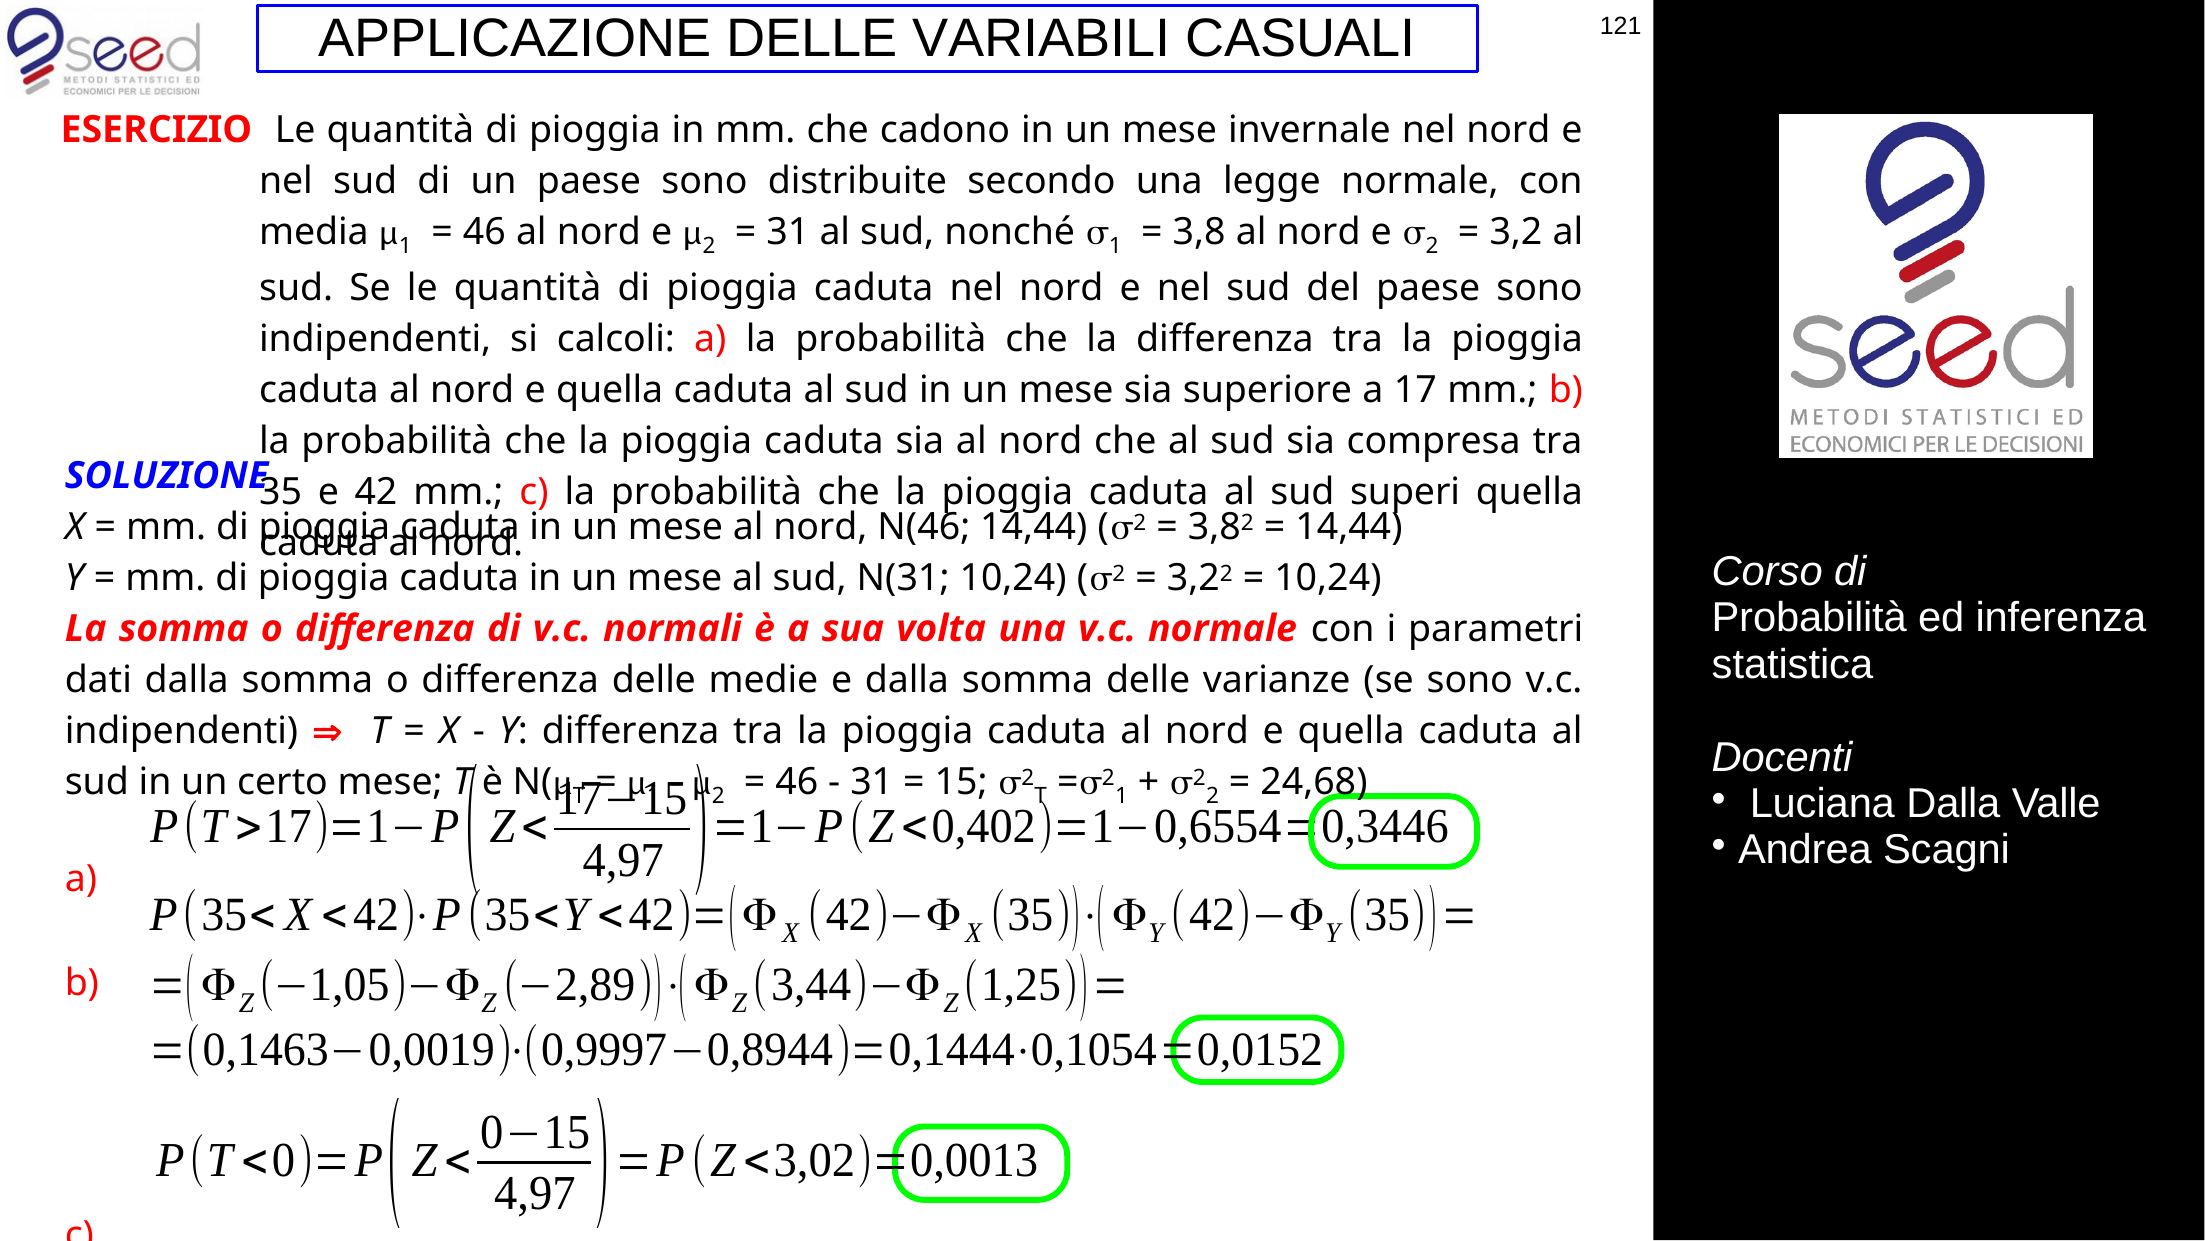

APPLICAZIONE DELLE VARIABILI CASUALI
ESERCIZIO Le quantità di pioggia in mm. che cadono in un mese invernale nel nord e nel sud di un paese sono distribuite secondo una legge normale, con media 1 = 46 al nord e 2 = 31 al sud, nonché 1 = 3,8 al nord e 2 = 3,2 al sud. Se le quantità di pioggia caduta nel nord e nel sud del paese sono indipendenti, si calcoli: a) la probabilità che la differenza tra la pioggia caduta al nord e quella caduta al sud in un mese sia superiore a 17 mm.; b) la probabilità che la pioggia caduta sia al nord che al sud sia compresa tra 35 e 42 mm.; c) la probabilità che la pioggia caduta al sud superi quella caduta al nord.
SOLUZIONE
X = mm. di pioggia caduta in un mese al nord, N(46; 14,44) (2 = 3,82 = 14,44)
Y = mm. di pioggia caduta in un mese al sud, N(31; 10,24) (2 = 3,22 = 10,24)
La somma o differenza di v.c. normali è a sua volta una v.c. normale con i parametri dati dalla somma o differenza delle medie e dalla somma delle varianze (se sono v.c. indipendenti) ⇒ T = X - Y: differenza tra la pioggia caduta al nord e quella caduta al sud in un certo mese; T è N(T = 1 - 2 = 46 - 31 = 15; 2T =21 + 22 = 24,68)
a)
b)
c)